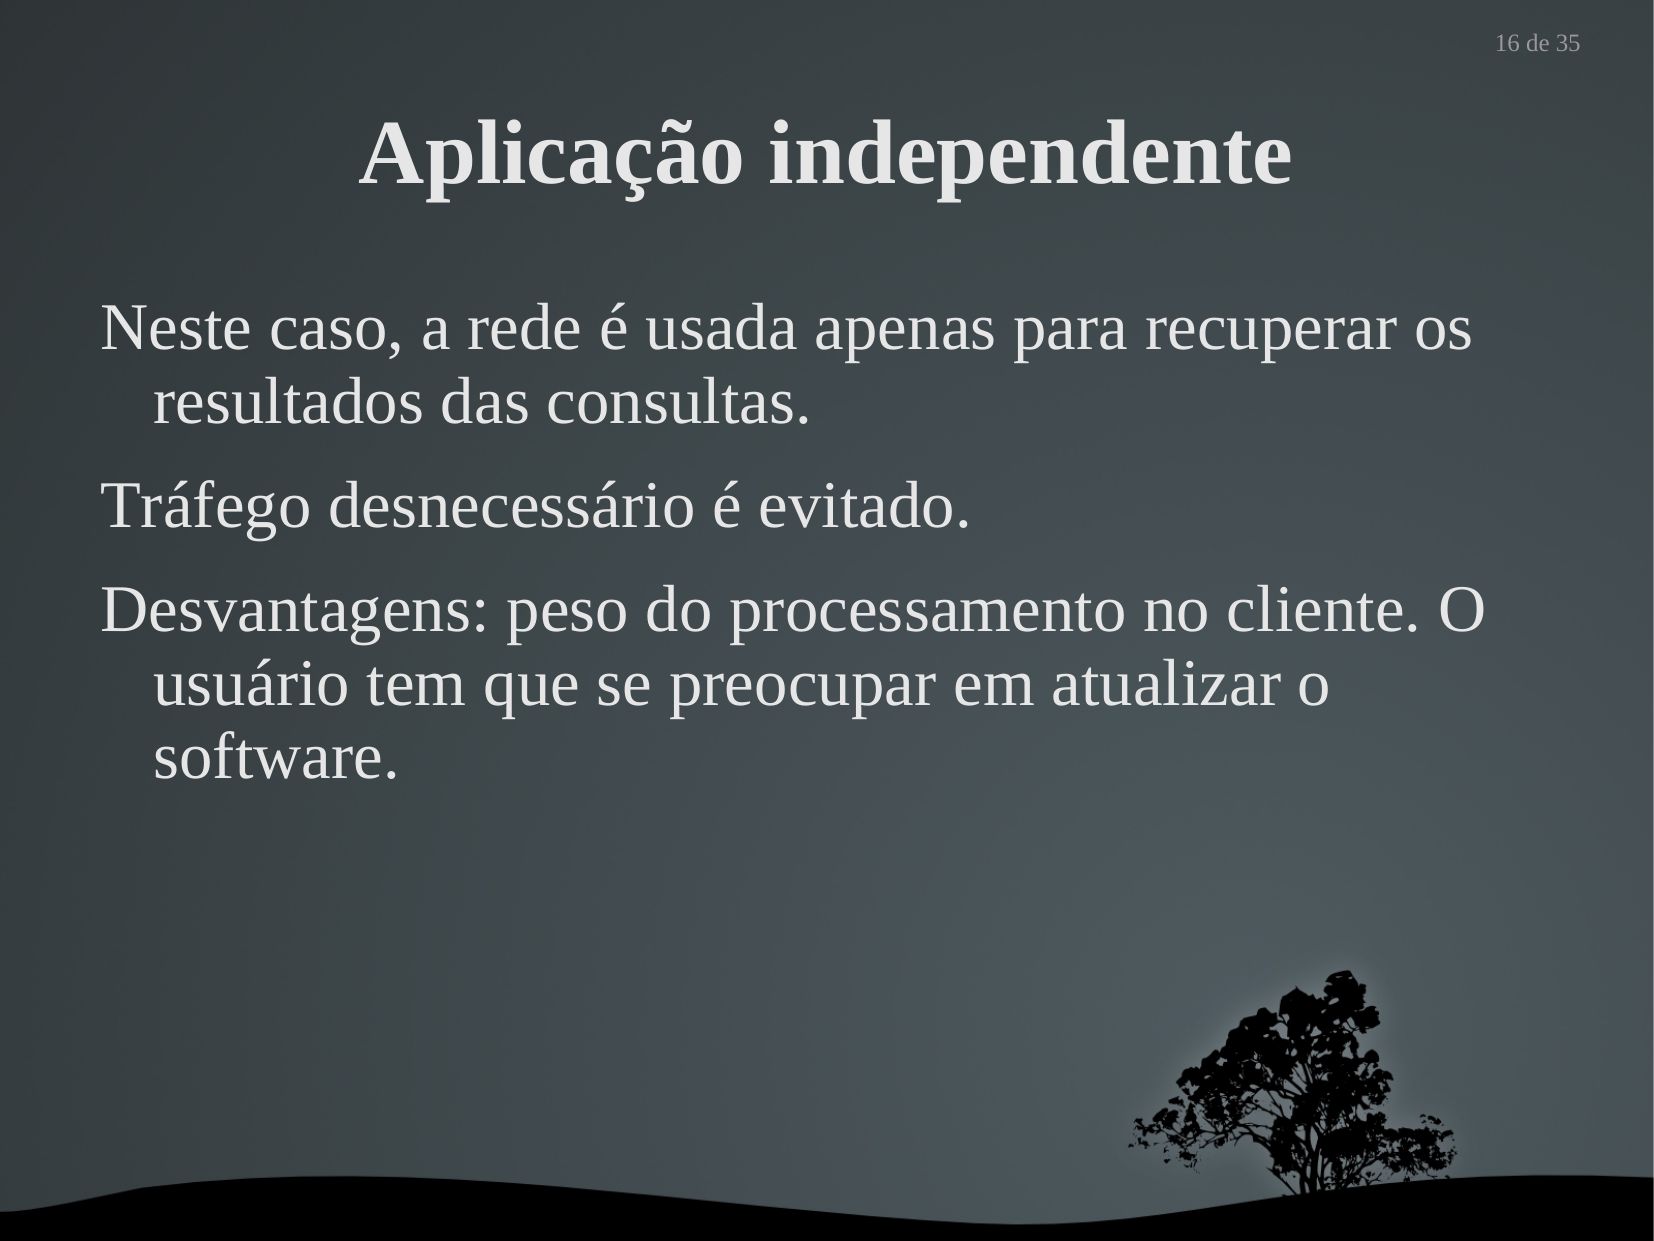

# Aplicação independente
Neste caso, a rede é usada apenas para recuperar os resultados das consultas.
Tráfego desnecessário é evitado.
Desvantagens: peso do processamento no cliente. O usuário tem que se preocupar em atualizar o software.